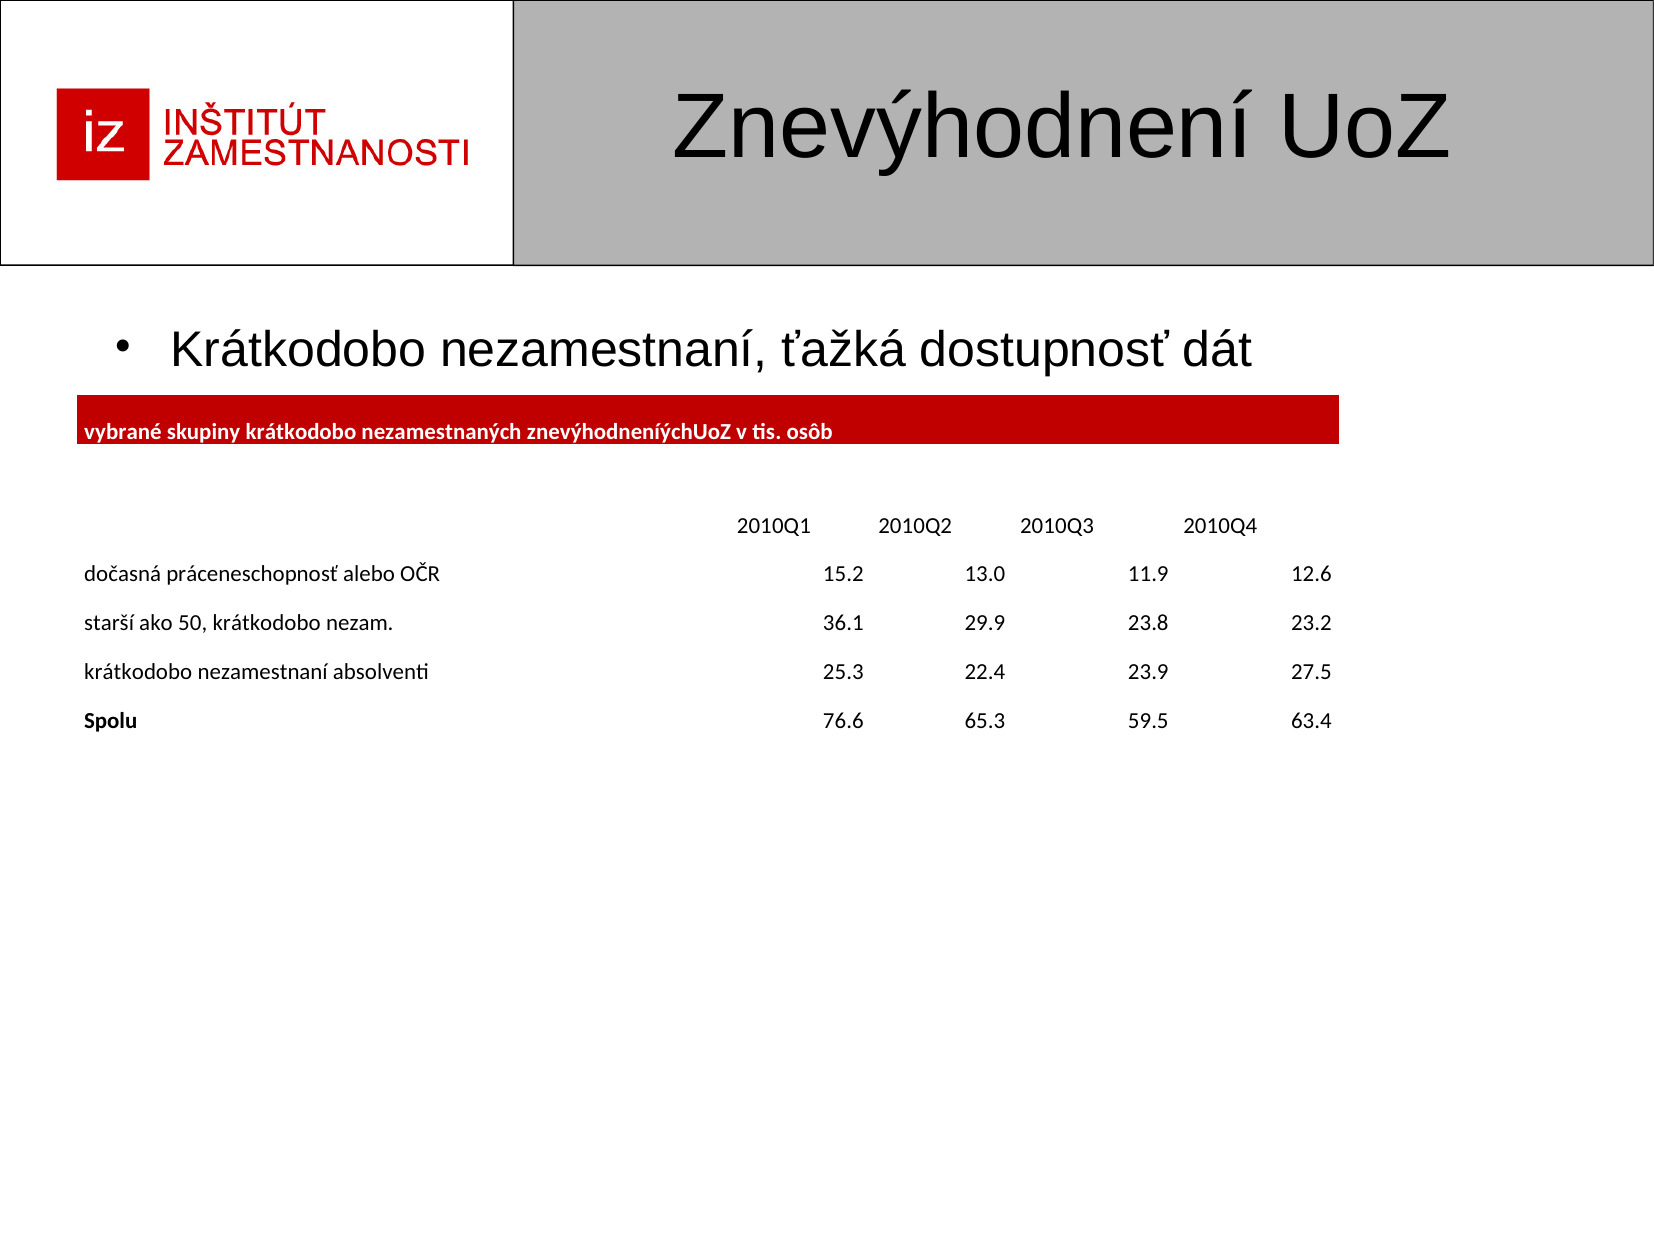

# Znevýhodnení UoZ
Krátkodobo nezamestnaní, ťažká dostupnosť dát
| vybrané skupiny krátkodobo nezamestnaných znevýhodneníýchUoZ v tis. osôb | | | | |
| --- | --- | --- | --- | --- |
| | 2010Q1 | 2010Q2 | 2010Q3 | 2010Q4 |
| dočasná práceneschopnosť alebo OČR | 15.2 | 13.0 | 11.9 | 12.6 |
| starší ako 50, krátkodobo nezam. | 36.1 | 29.9 | 23.8 | 23.2 |
| krátkodobo nezamestnaní absolventi | 25.3 | 22.4 | 23.9 | 27.5 |
| Spolu | 76.6 | 65.3 | 59.5 | 63.4 |